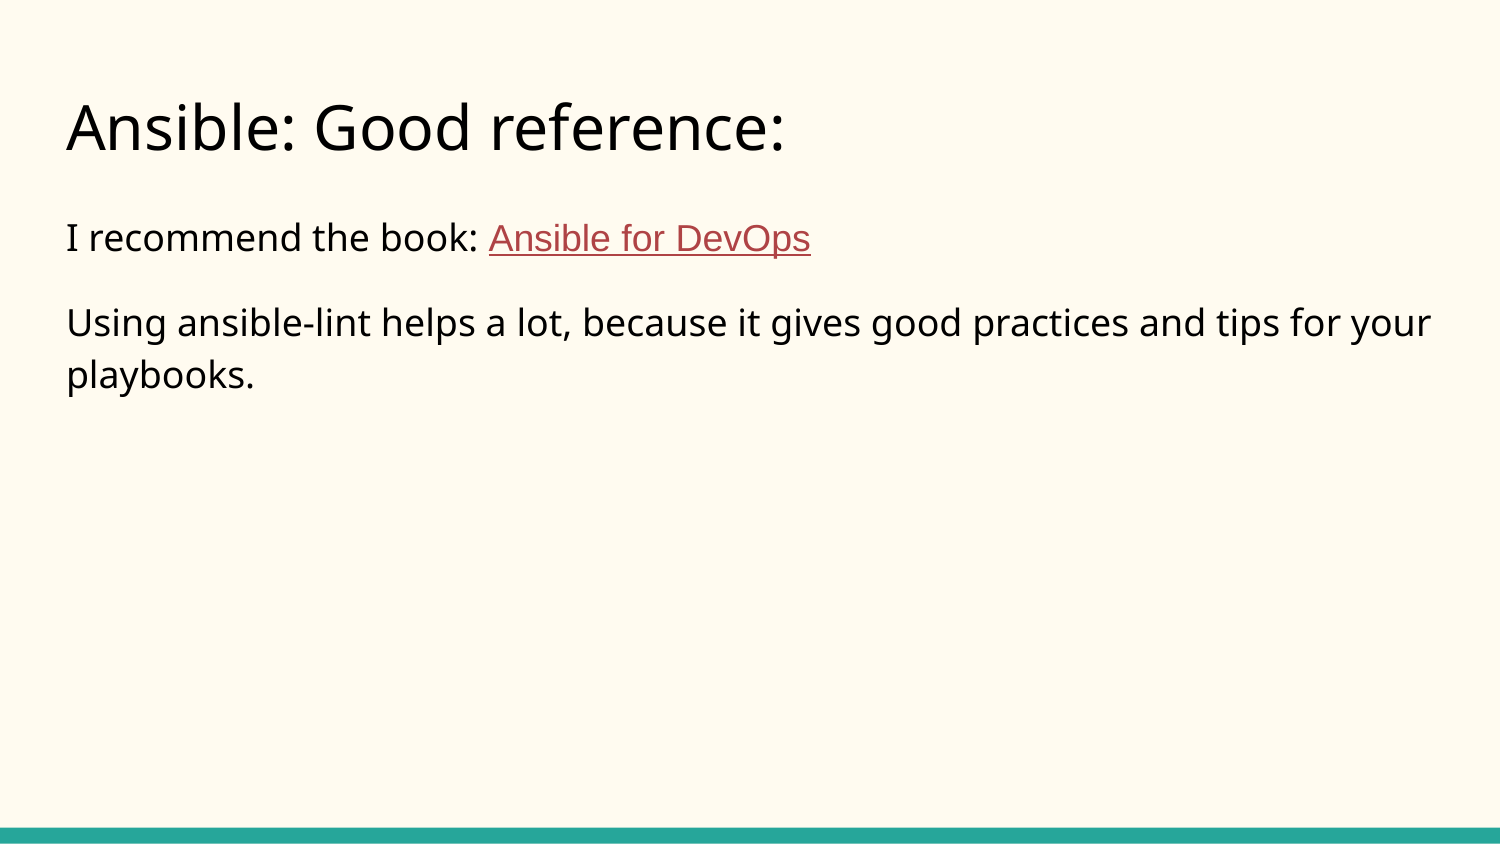

# Ansible: Good reference:
I recommend the book: Ansible for DevOps
Using ansible-lint helps a lot, because it gives good practices and tips for your playbooks.